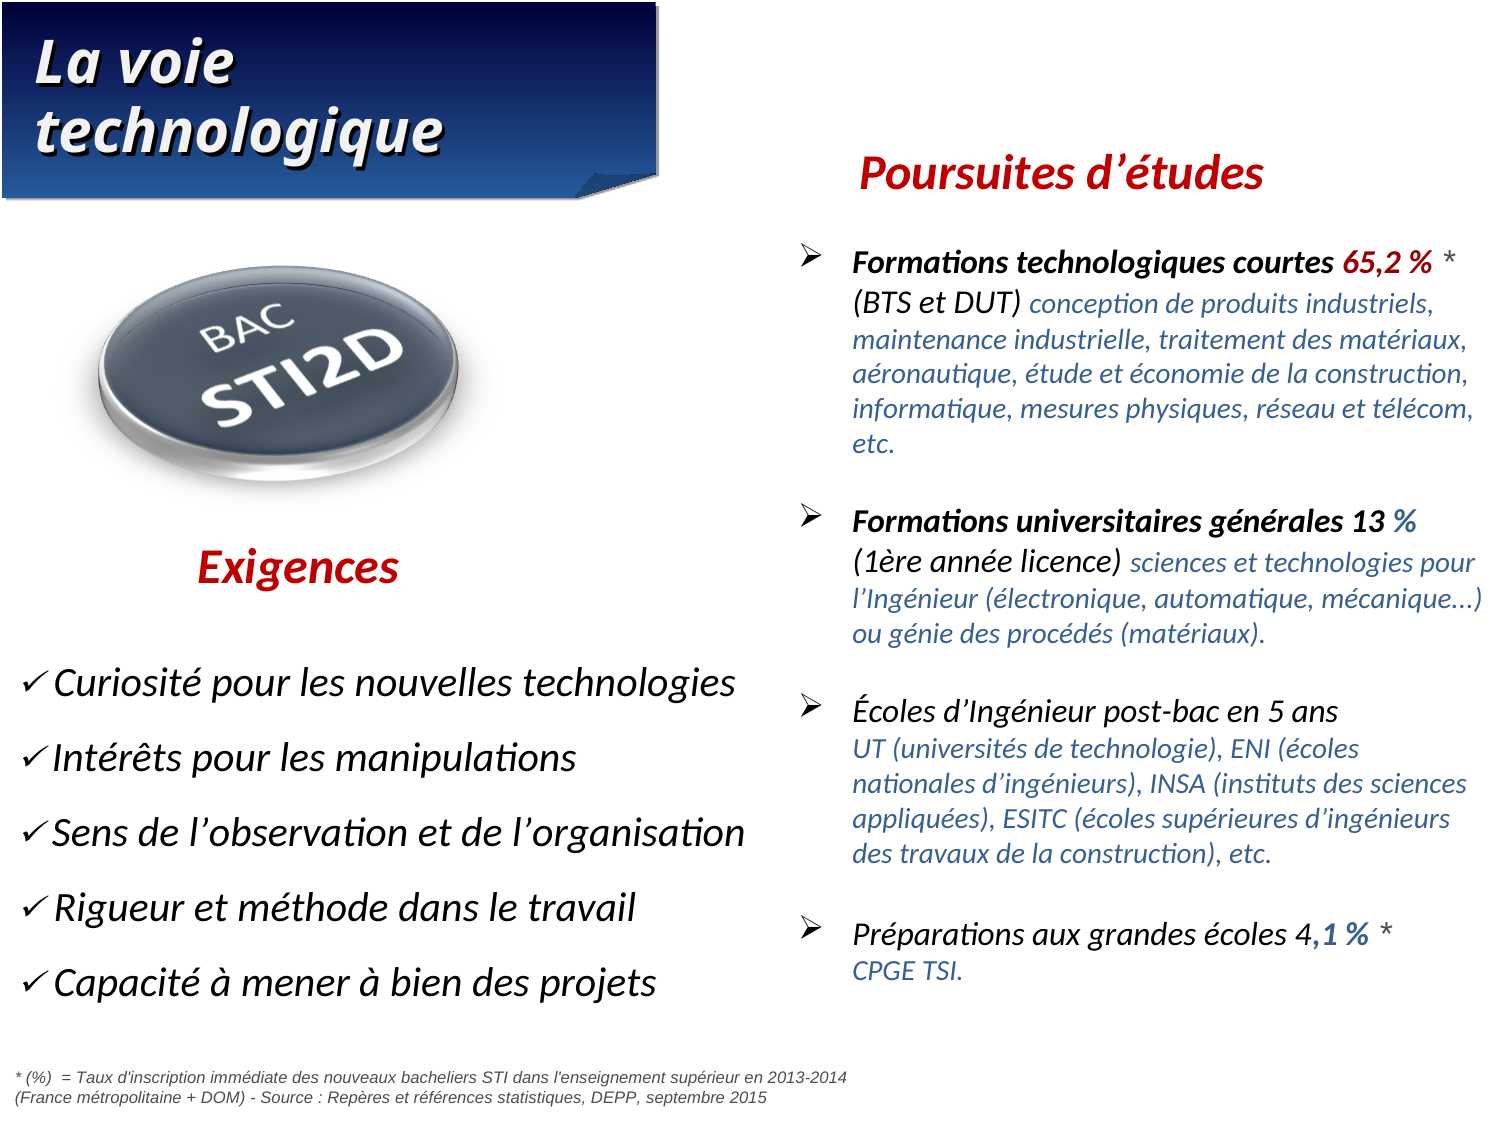

La voie technologique
Poursuites d’études
Formations technologiques courtes 65,2 % *
(BTS et DUT) conception de produits industriels, maintenance industrielle, traitement des matériaux, aéronautique, étude et économie de la construction, informatique, mesures physiques, réseau et télécom, etc.
Formations universitaires générales 13 %
(1ère année licence) sciences et technologies pour l’Ingénieur (électronique, automatique, mécanique...) ou génie des procédés (matériaux).
Écoles d’Ingénieur post-bac en 5 ans
UT (universités de technologie), ENI (écoles nationales d’ingénieurs), INSA (instituts des sciences appliquées), ESITC (écoles supérieures d’ingénieurs des travaux de la construction), etc.
Préparations aux grandes écoles 4,1 % *
CPGE TSI.
Exigences
 Curiosité pour les nouvelles technologies
 Intérêts pour les manipulations
 Sens de l’observation et de l’organisation
 Rigueur et méthode dans le travail
 Capacité à mener à bien des projets
* (%) = Taux d'inscription immédiate des nouveaux bacheliers STI dans l'enseignement supérieur en 2013-2014
(France métropolitaine + DOM) - Source : Repères et références statistiques, DEPP, septembre 2015